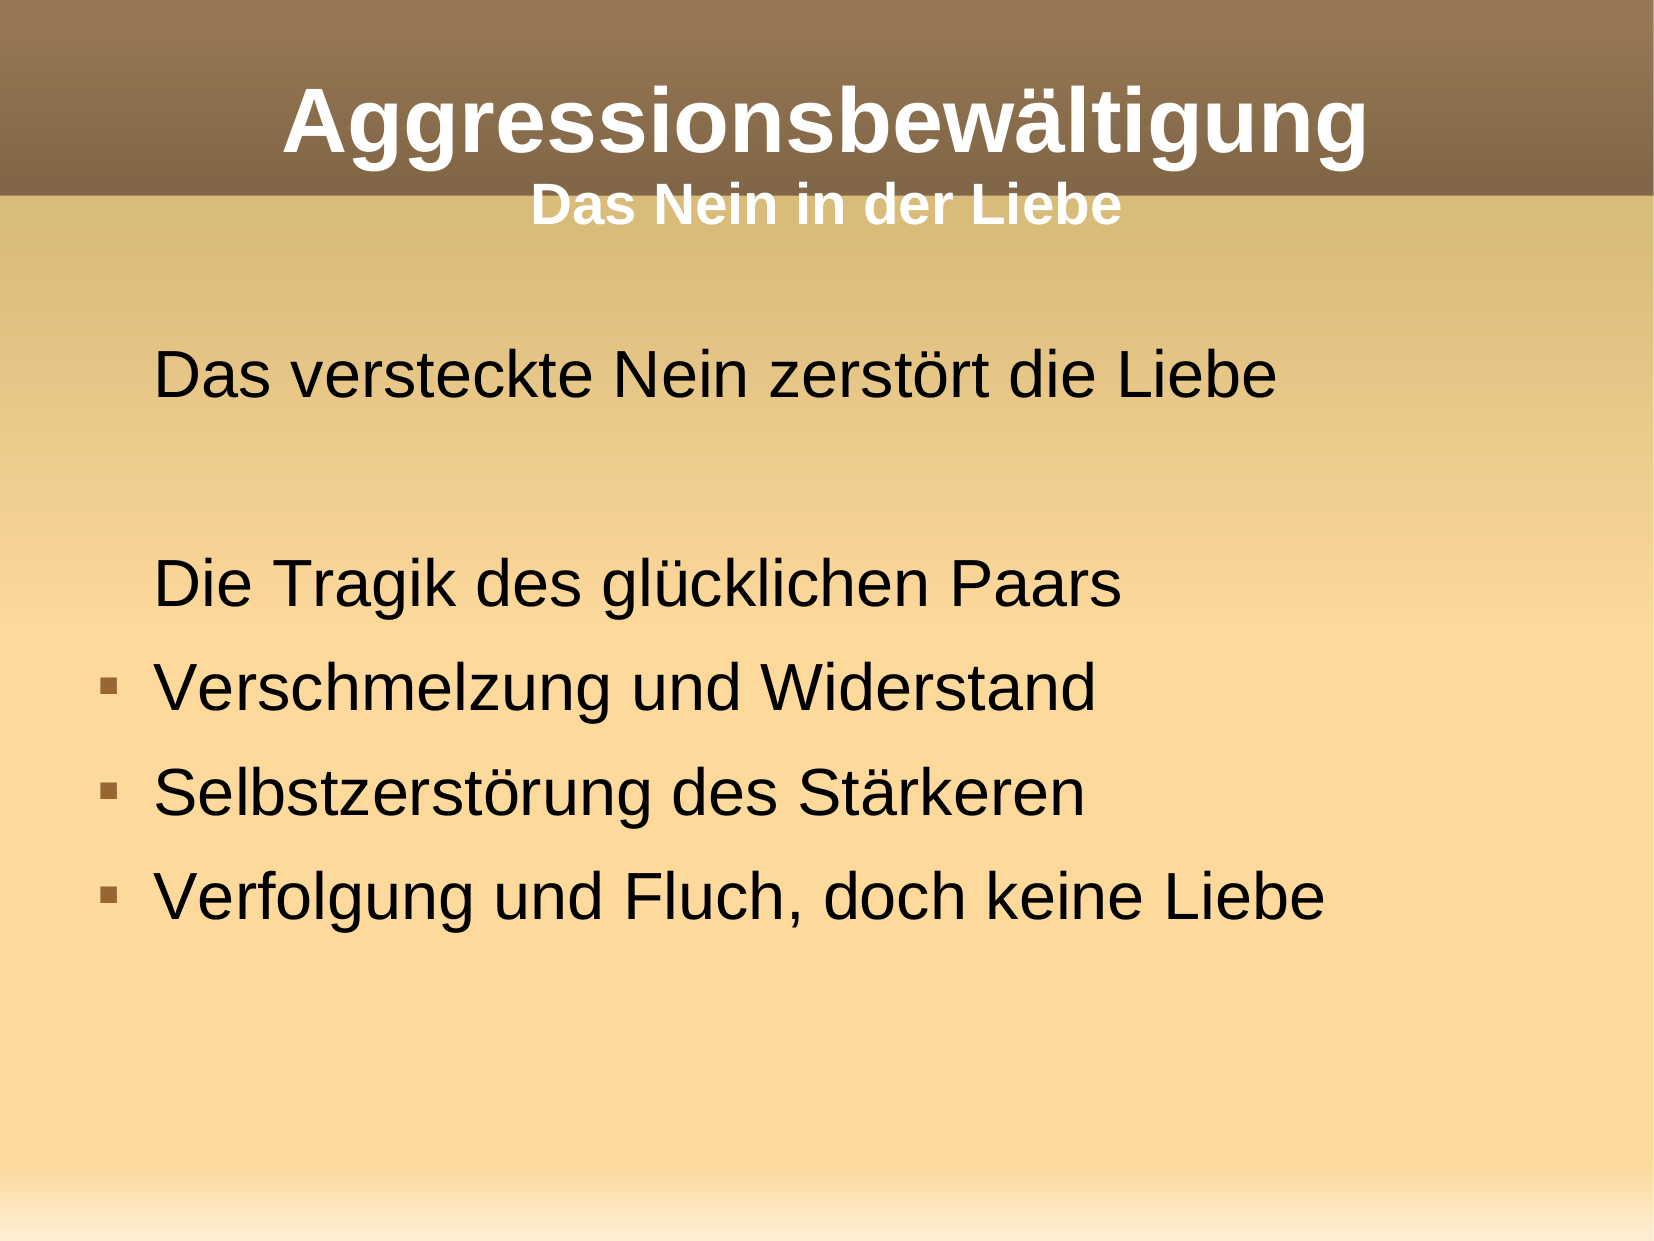

# Aggressionsbewältigung Das Nein in der Liebe
Das versteckte Nein zerstört die Liebe
Die Tragik des glücklichen Paars
Verschmelzung und Widerstand
Selbstzerstörung des Stärkeren
Verfolgung und Fluch, doch keine Liebe